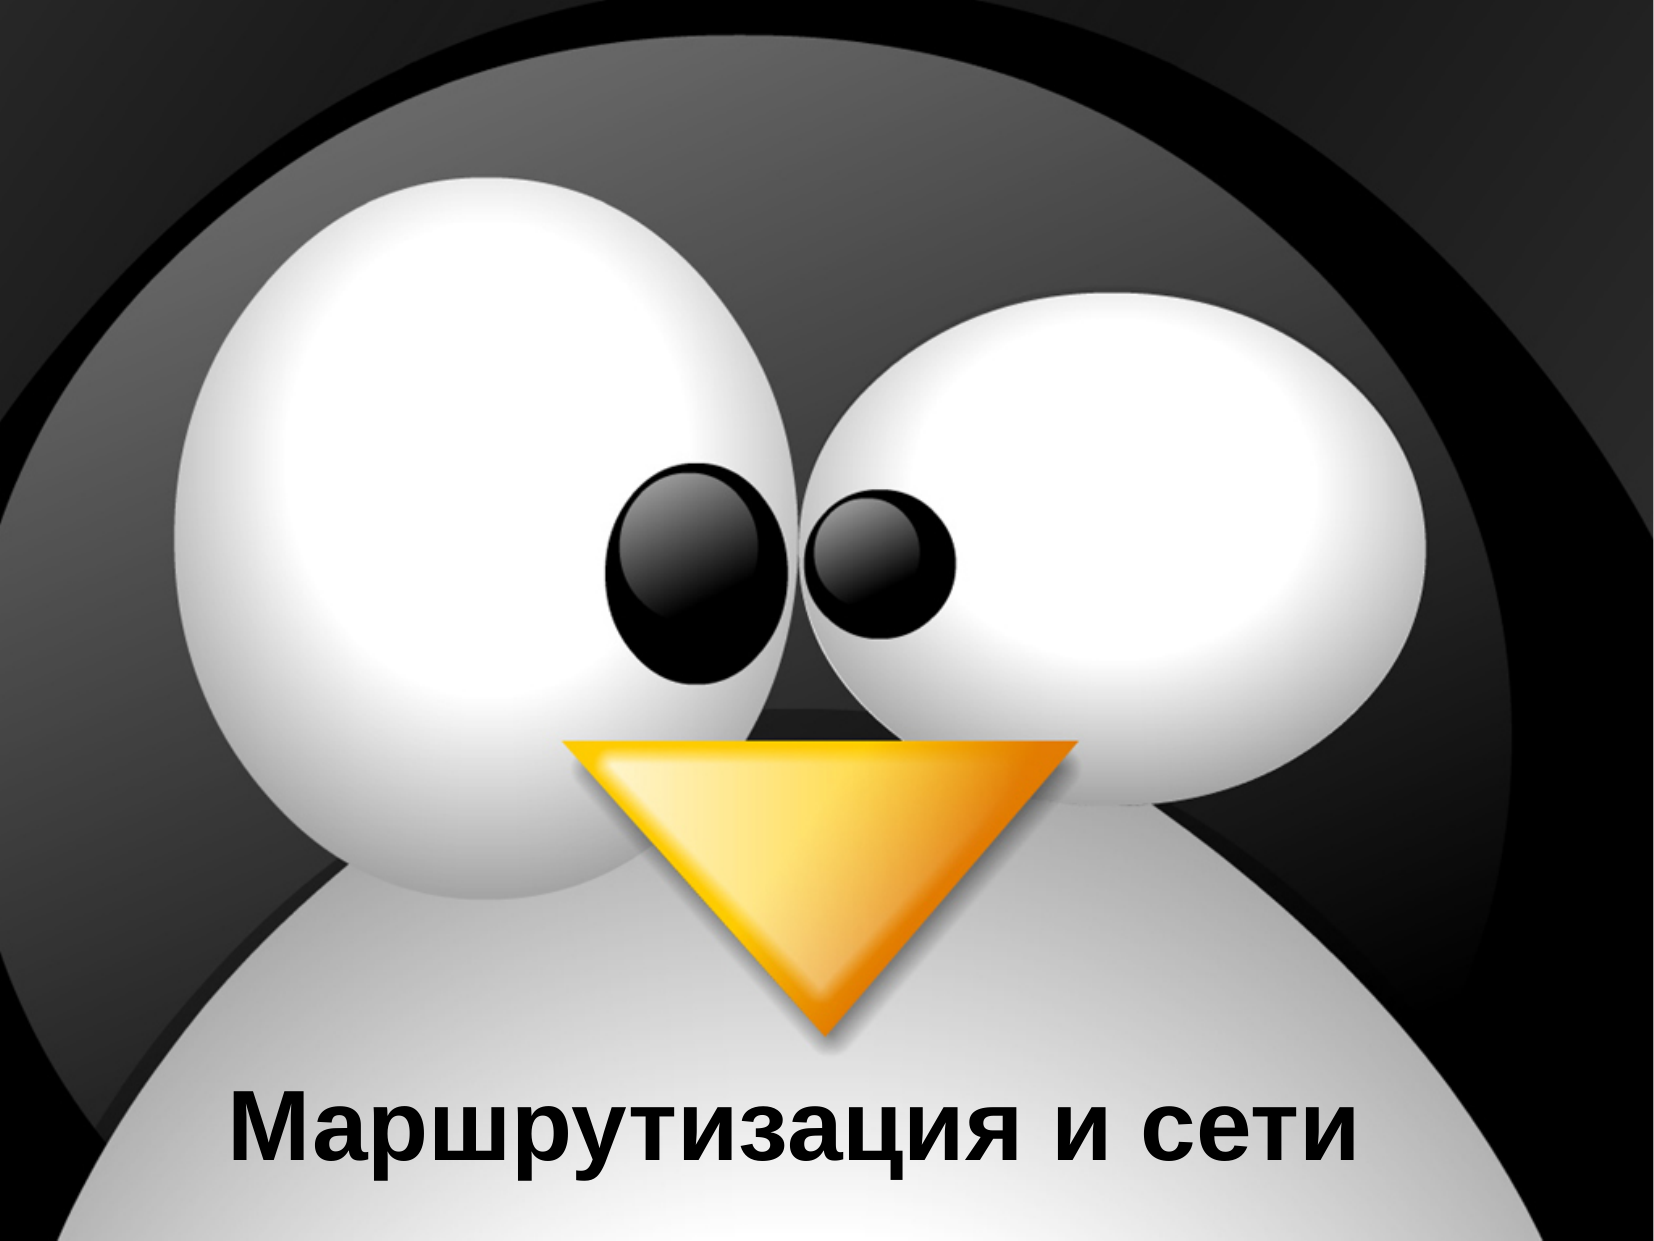

Взлом
и
защита
Linux
Маршрутизация и сети